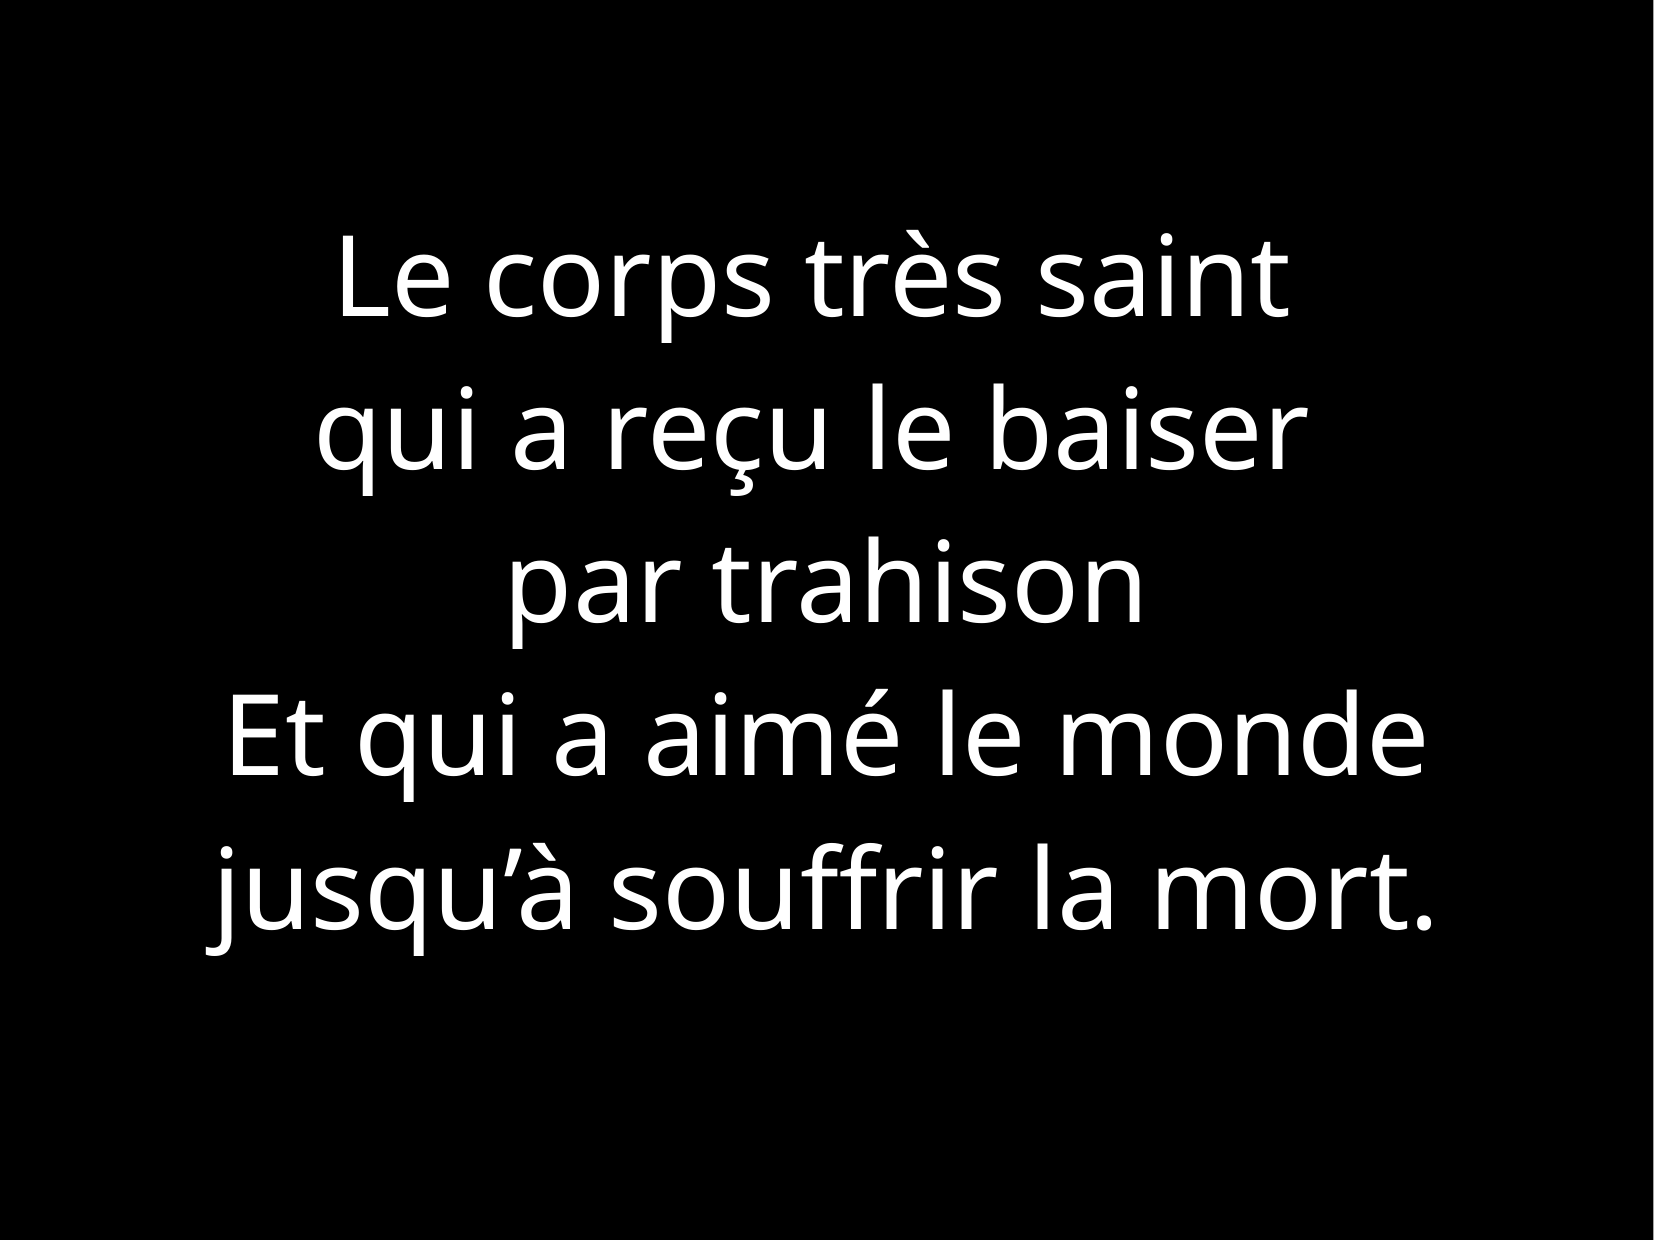

# Le corps très saint
qui a reçu le baiser
par trahison
Et qui a aimé le monde jusqu’à souffrir la mort.